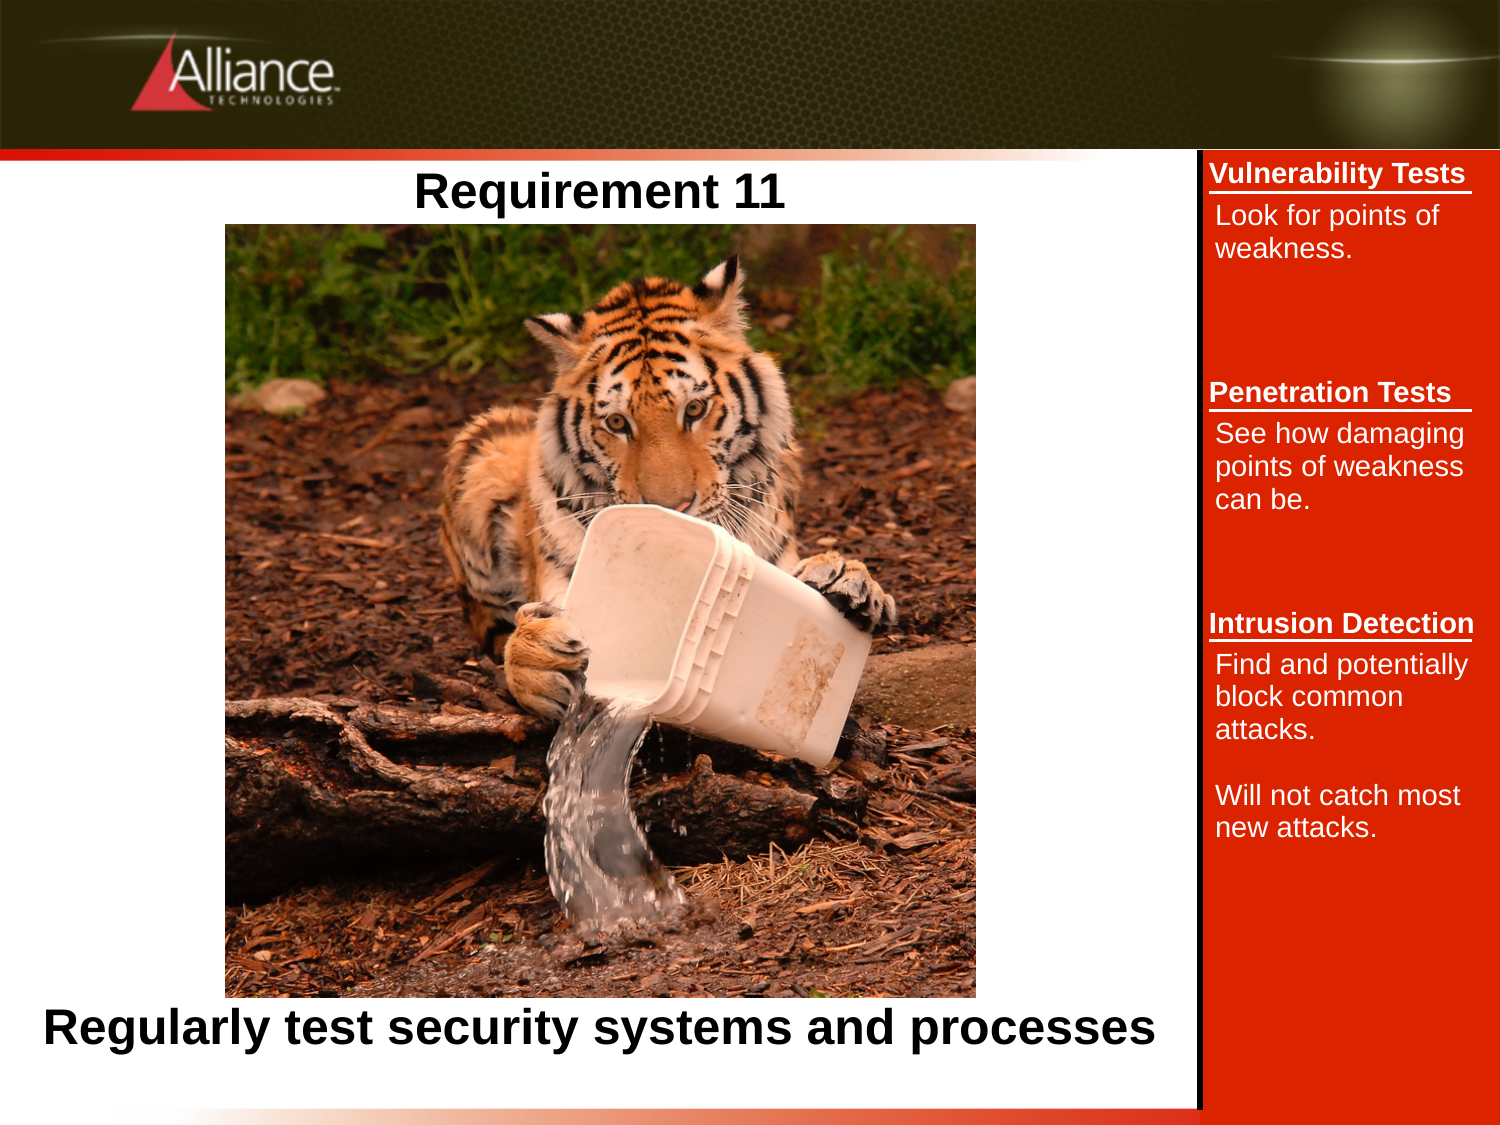

Vulnerability Tests
Requirement 11
Regularly test security systems and processes
Look for points of weakness.
Penetration Tests
See how damaging points of weakness can be.
Intrusion Detection
Find and potentially block common attacks.
Will not catch most new attacks.